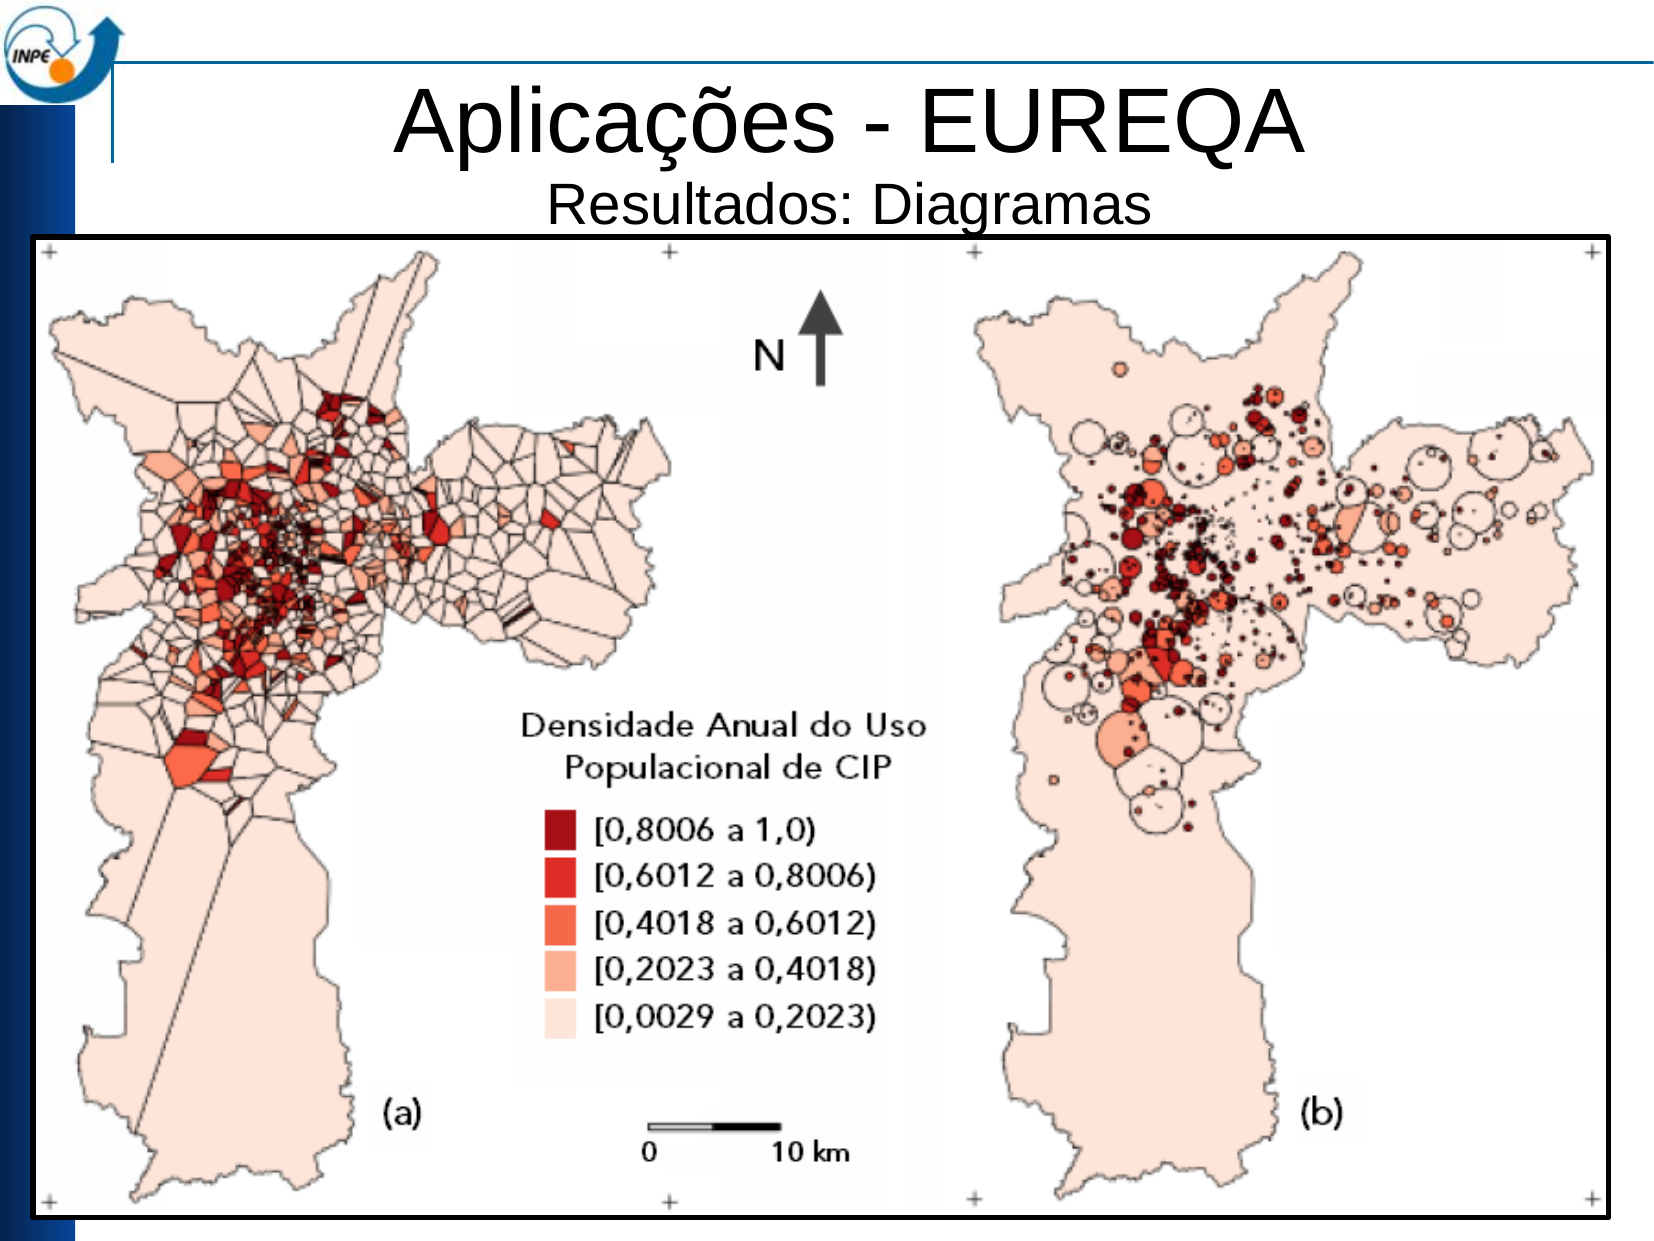

# Aplicações - EUREQA Resultados: Diagramas
47